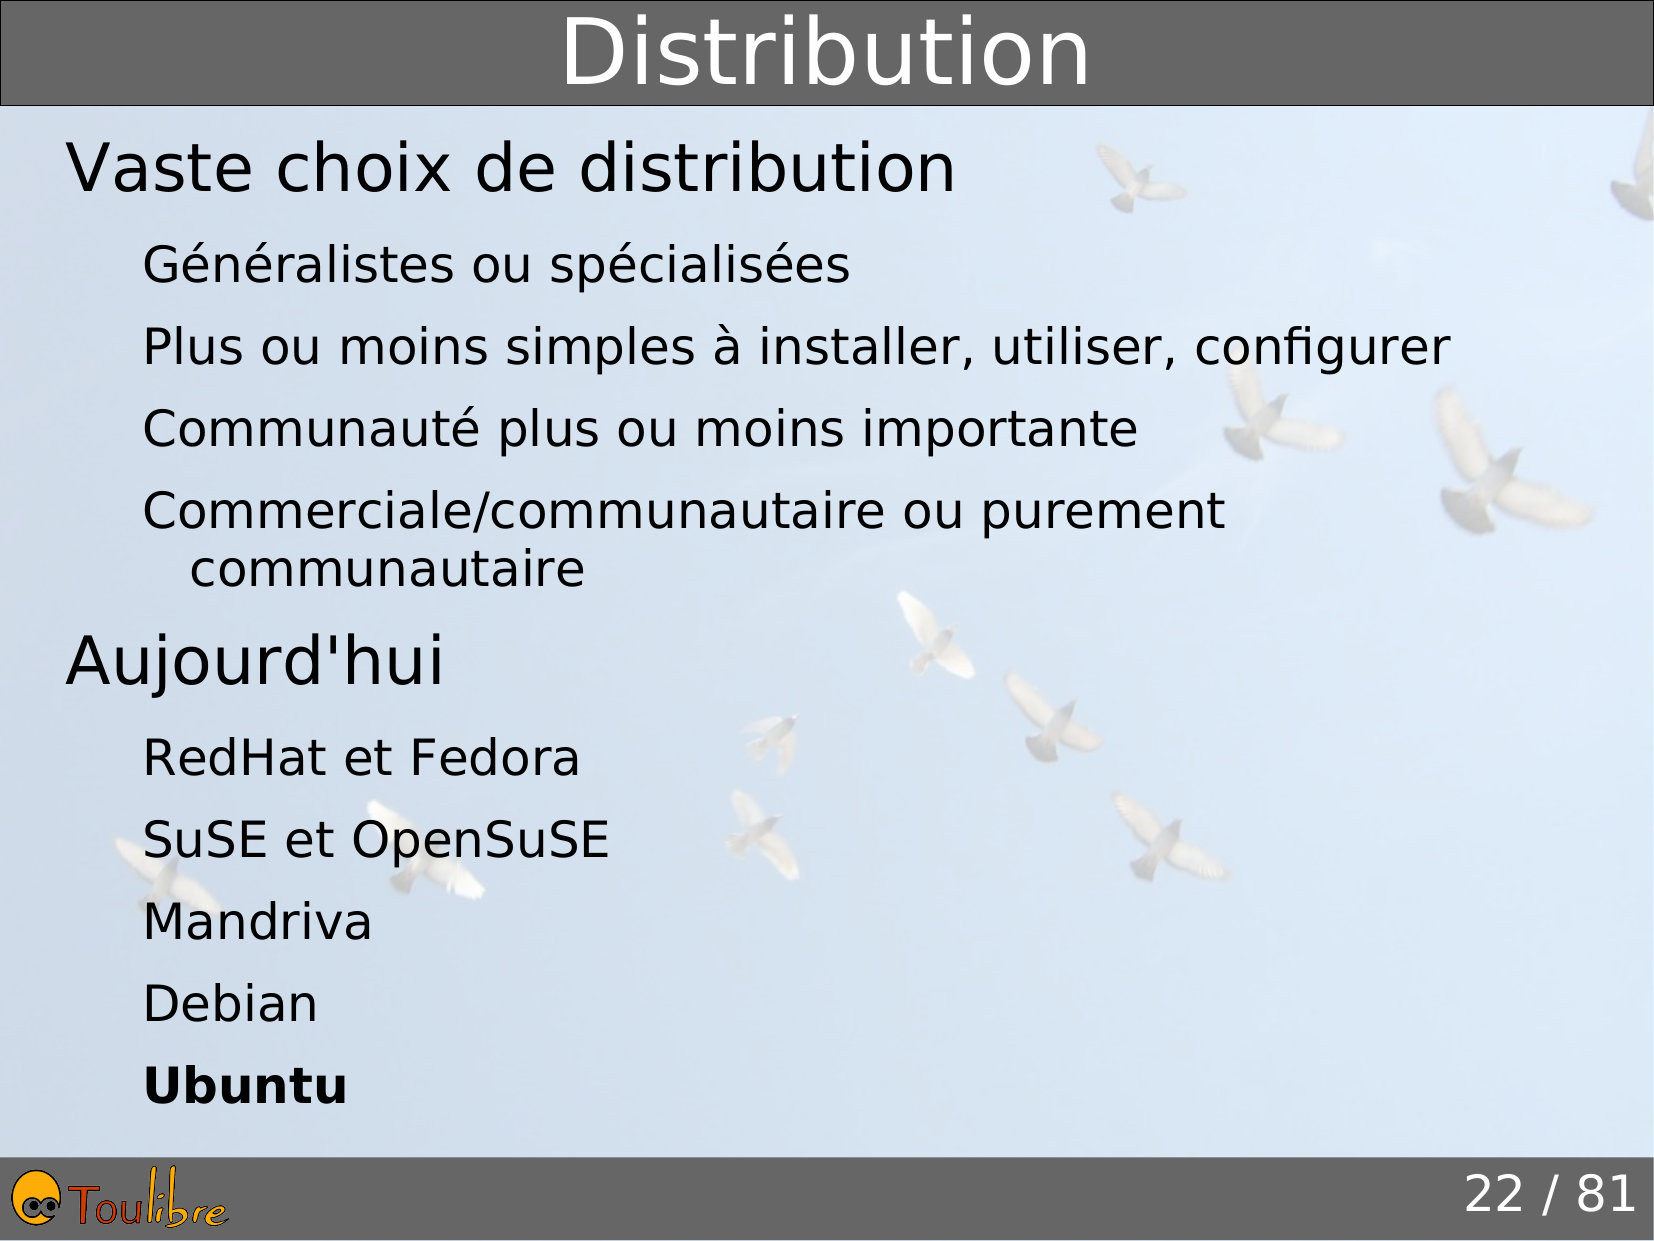

# Distribution
Vaste choix de distribution
Généralistes ou spécialisées
Plus ou moins simples à installer, utiliser, configurer
Communauté plus ou moins importante
Commerciale/communautaire ou purement communautaire
Aujourd'hui
RedHat et Fedora
SuSE et OpenSuSE
Mandriva
Debian
Ubuntu